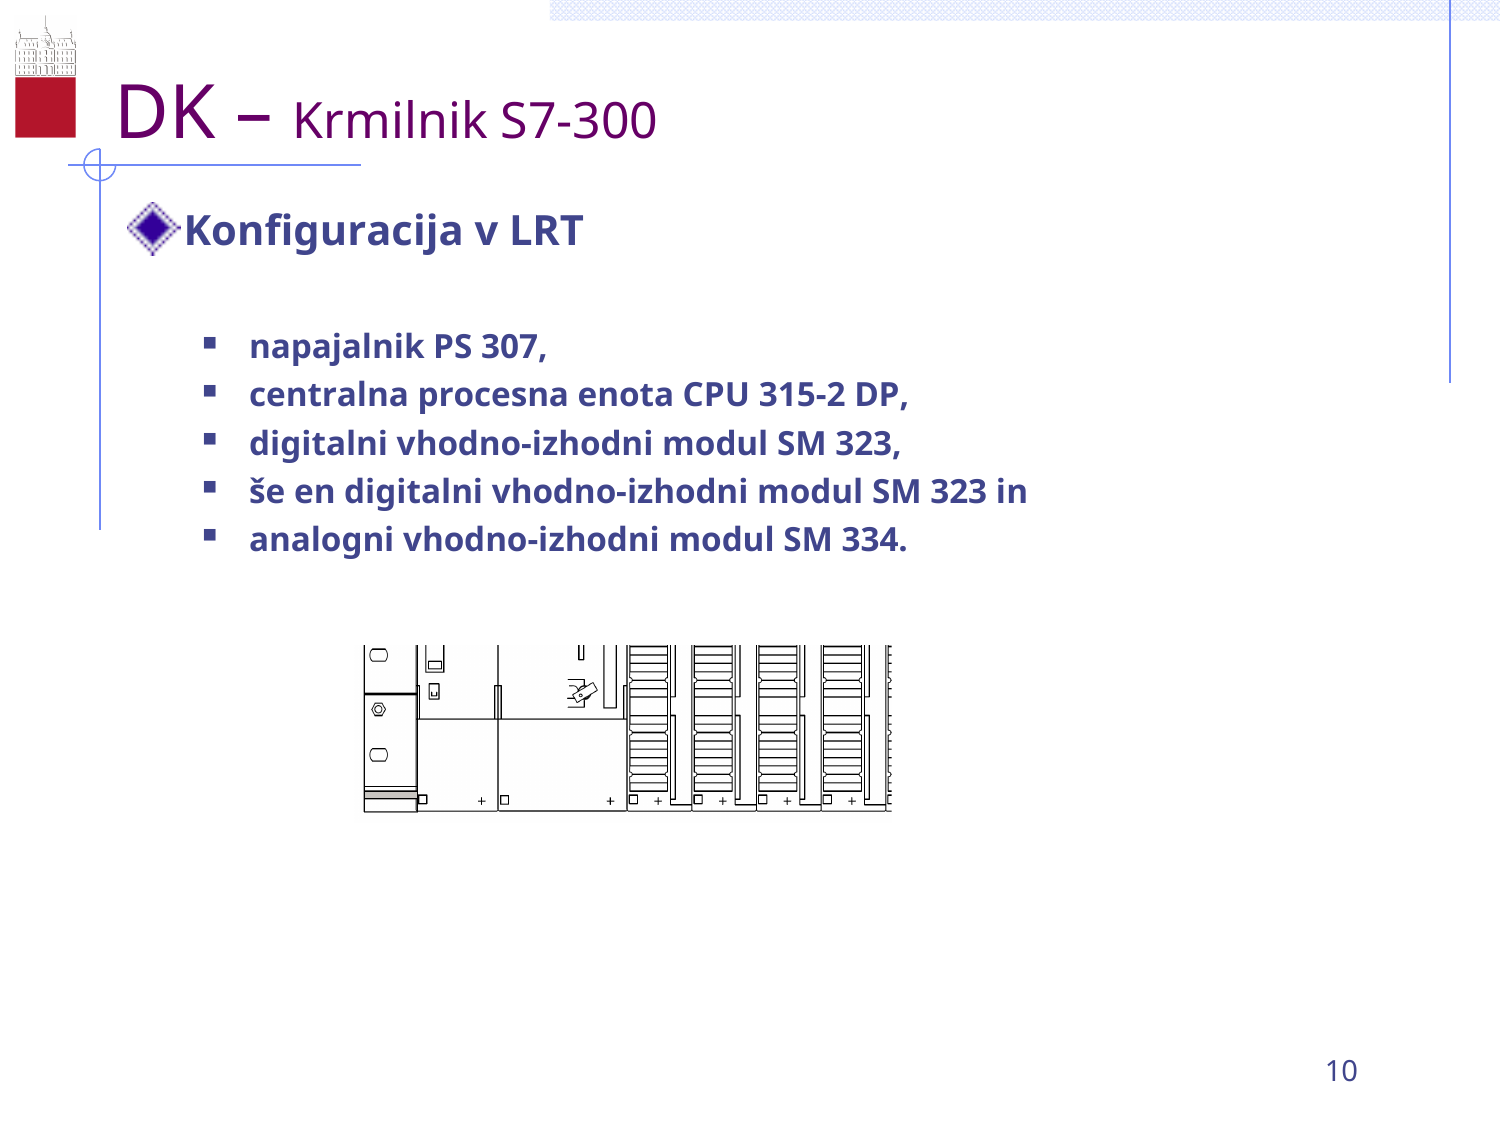

DK – Krmilnik S7-300
# Konfiguracija v LRT
napajalnik PS 307,
centralna procesna enota CPU 315-2 DP,
digitalni vhodno-izhodni modul SM 323,
še en digitalni vhodno-izhodni modul SM 323 in
analogni vhodno-izhodni modul SM 334.